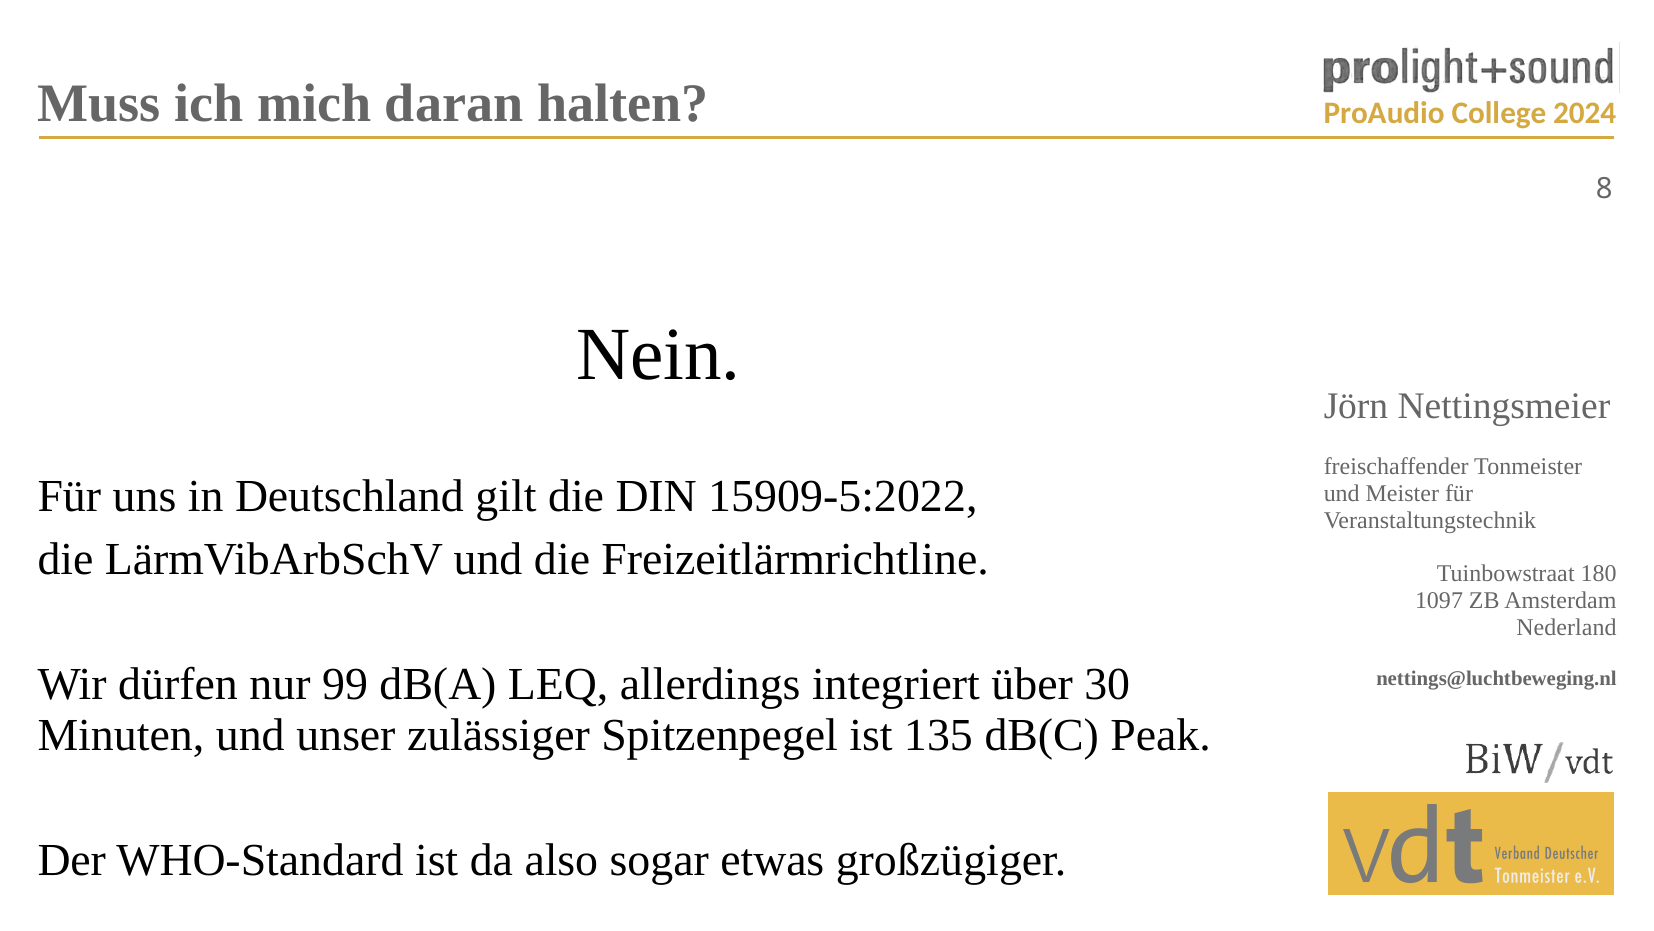

# Muss ich mich daran halten?
8
Nein.
Für uns in Deutschland gilt die DIN 15909-5:2022,
die LärmVibArbSchV und die Freizeitlärmrichtline.
Wir dürfen nur 99 dB(A) LEQ, allerdings integriert über 30 Minuten, und unser zulässiger Spitzenpegel ist 135 dB(C) Peak.
Der WHO-Standard ist da also sogar etwas großzügiger.